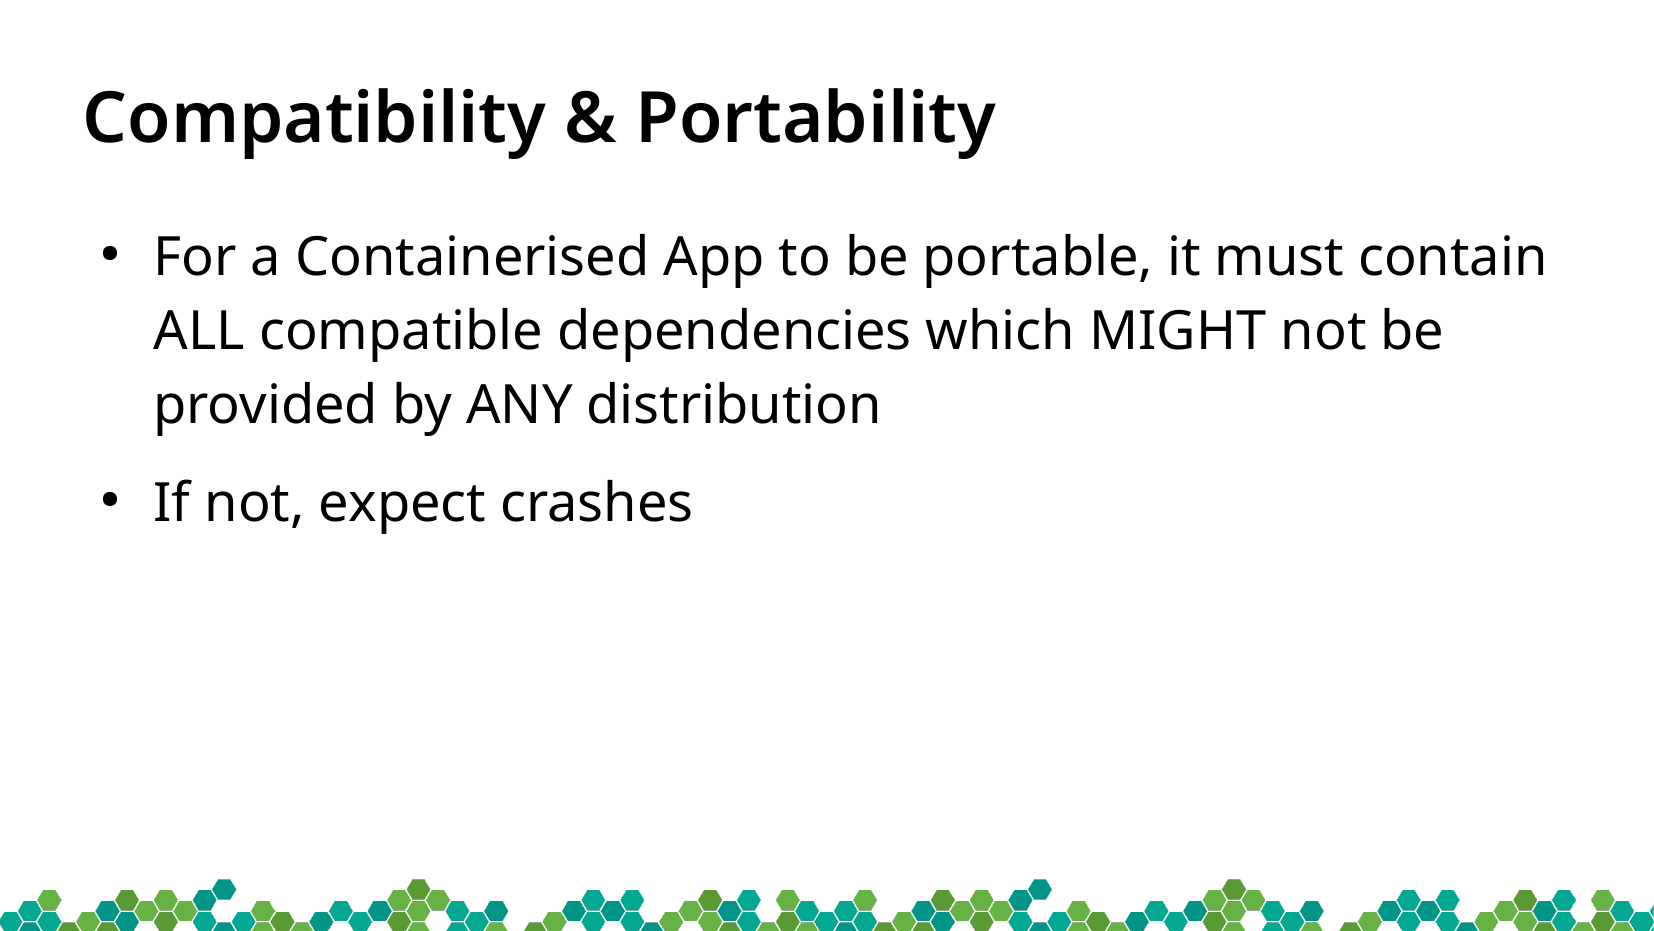

# Compatibility & Portability
For a Containerised App to be portable, it must contain ALL compatible dependencies which MIGHT not be provided by ANY distribution
If not, expect crashes